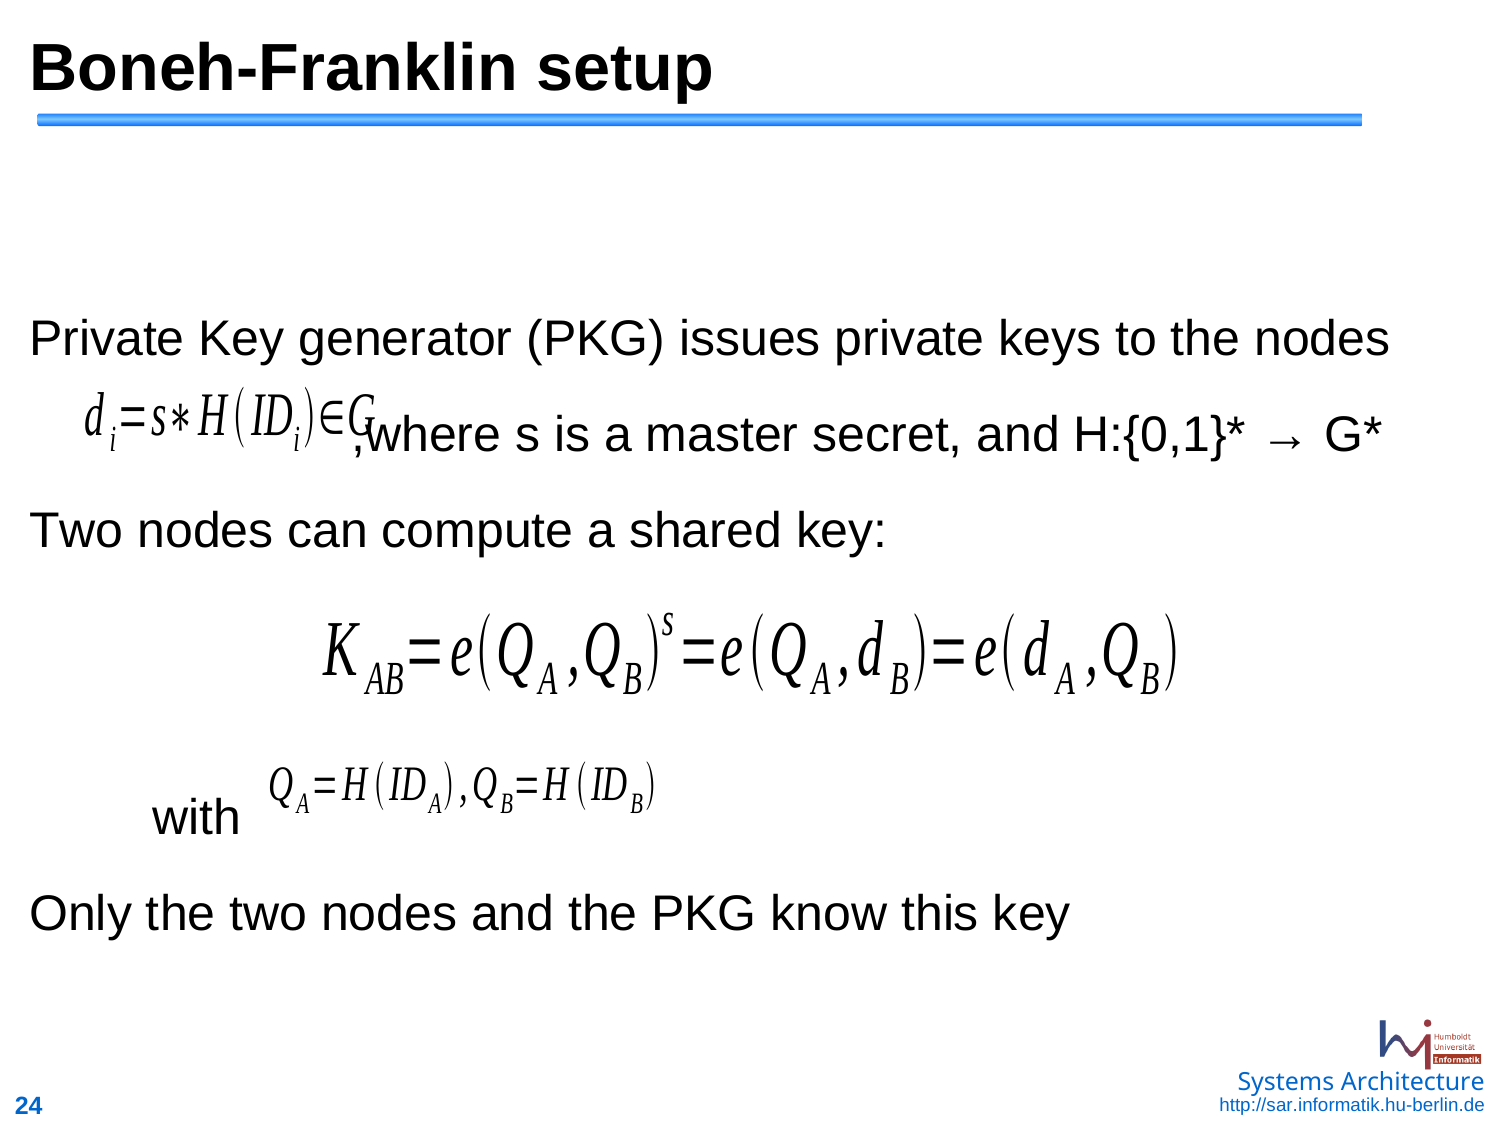

# Boneh-Franklin setup
Private Key generator (PKG) issues private keys to the nodes
 ,where s is a master secret, and H:{0,1}* → G*
Two nodes can compute a shared key:
 with
Only the two nodes and the PKG know this key